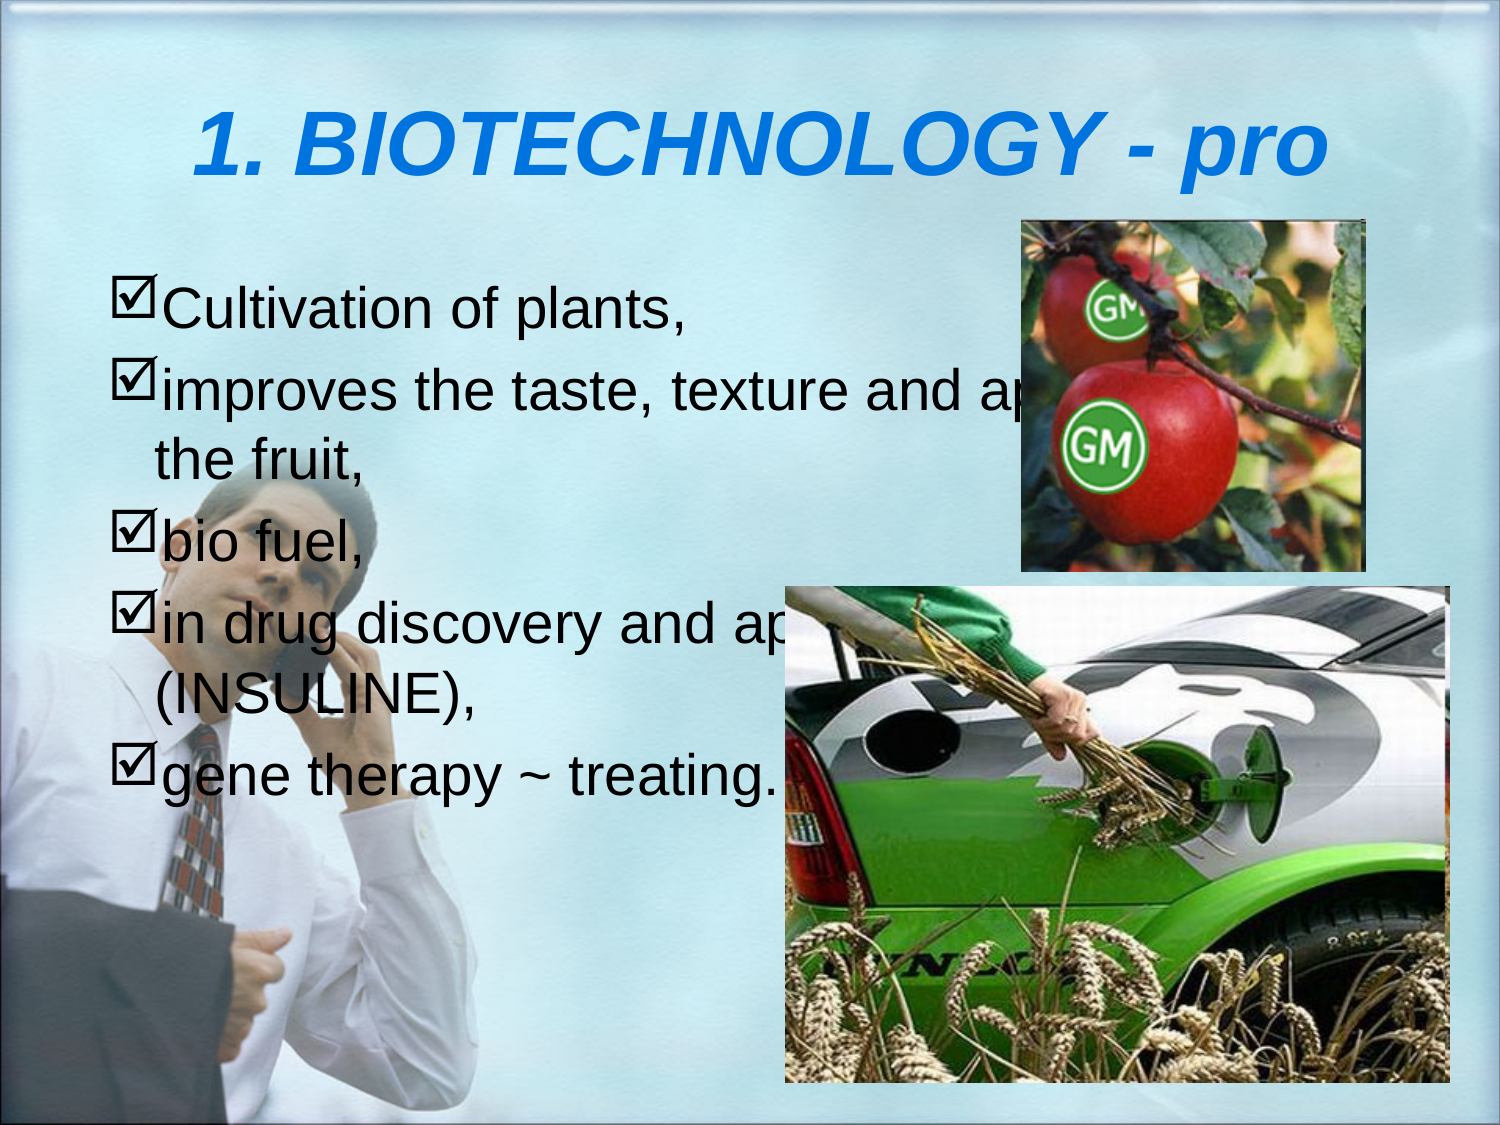

# 1. BIOTECHNOLOGY - pro
Cultivation of plants,
improves the taste, texture and appearance of the fruit,
bio fuel,
in drug discovery and approval process (INSULINE),
gene therapy ~ treating.